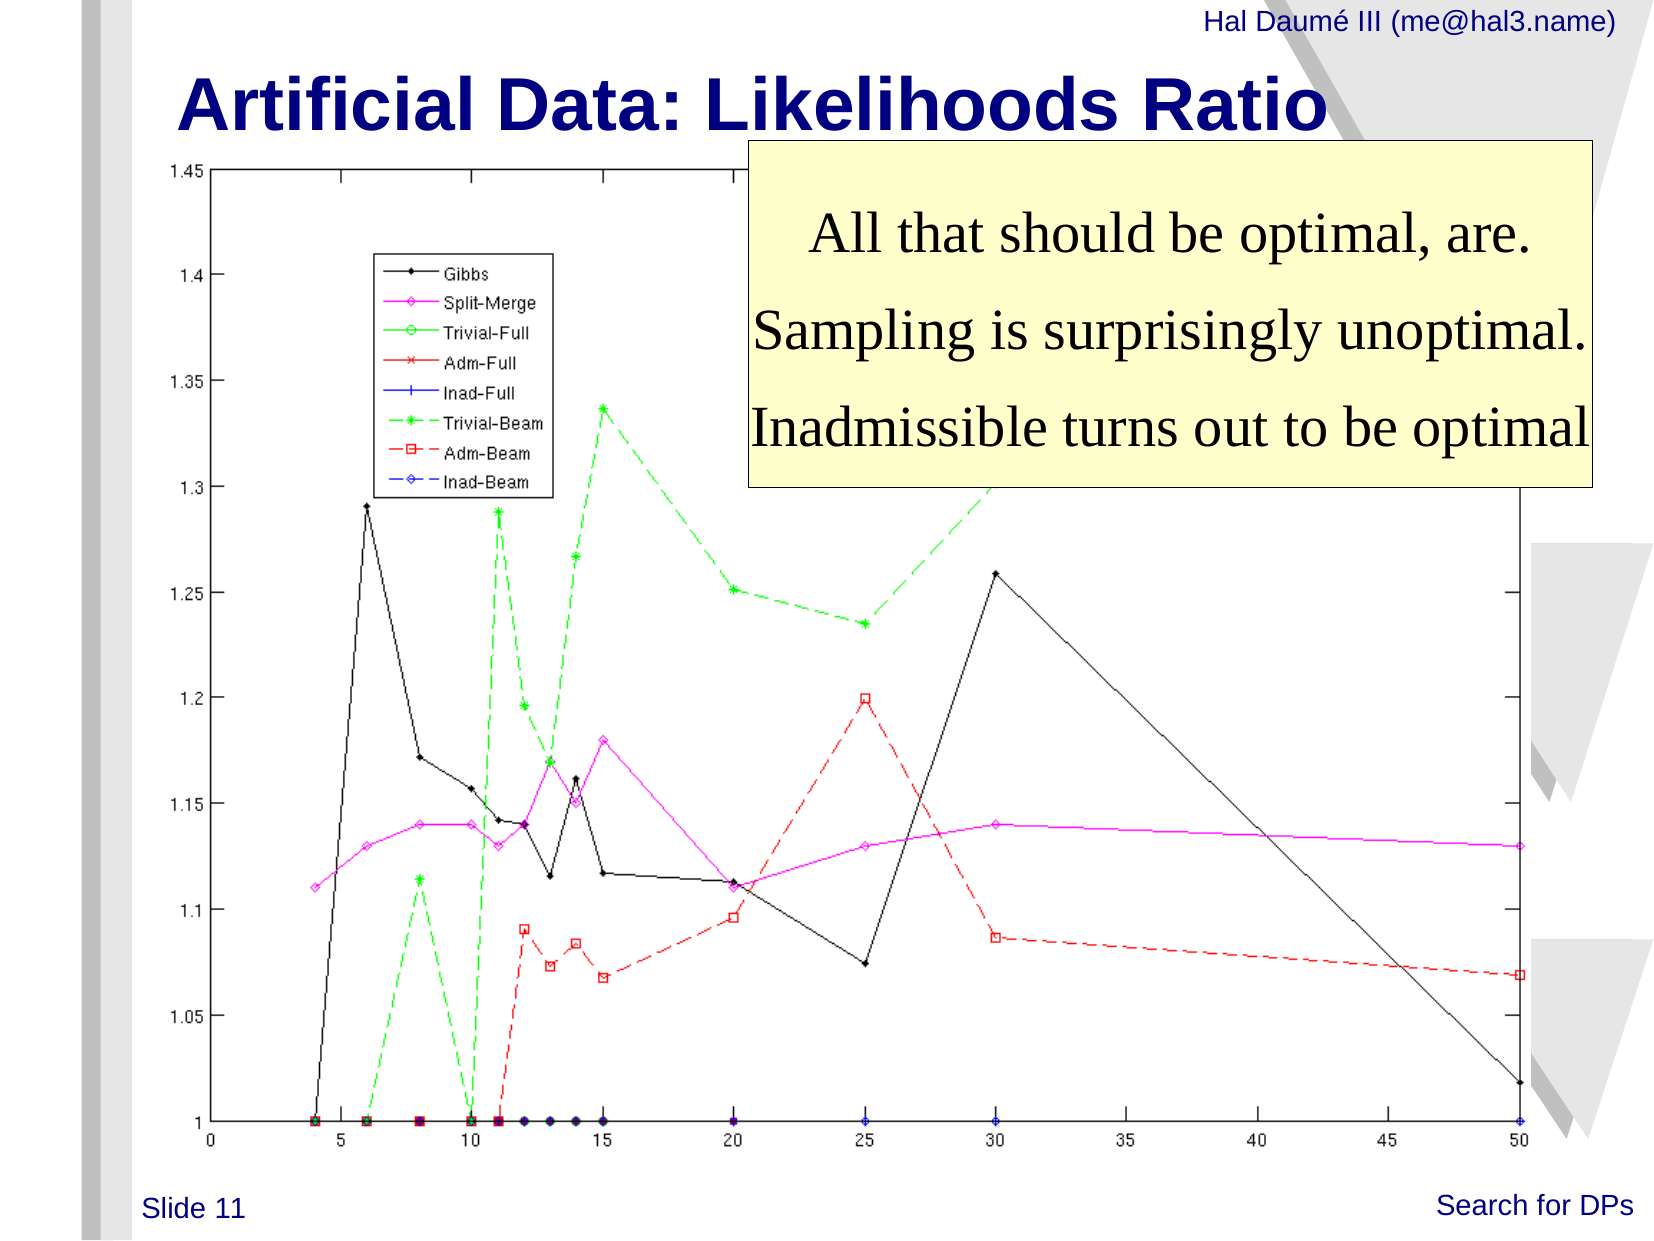

Artificial Data: Likelihoods Ratio
All that should be optimal, are.
Sampling is surprisingly unoptimal.
Inadmissible turns out to be optimal
# Gaussian data, drawn from a DP
Varying data set sizes
Average over ten random data sets
Attempt to be as biased toward sampling as possible